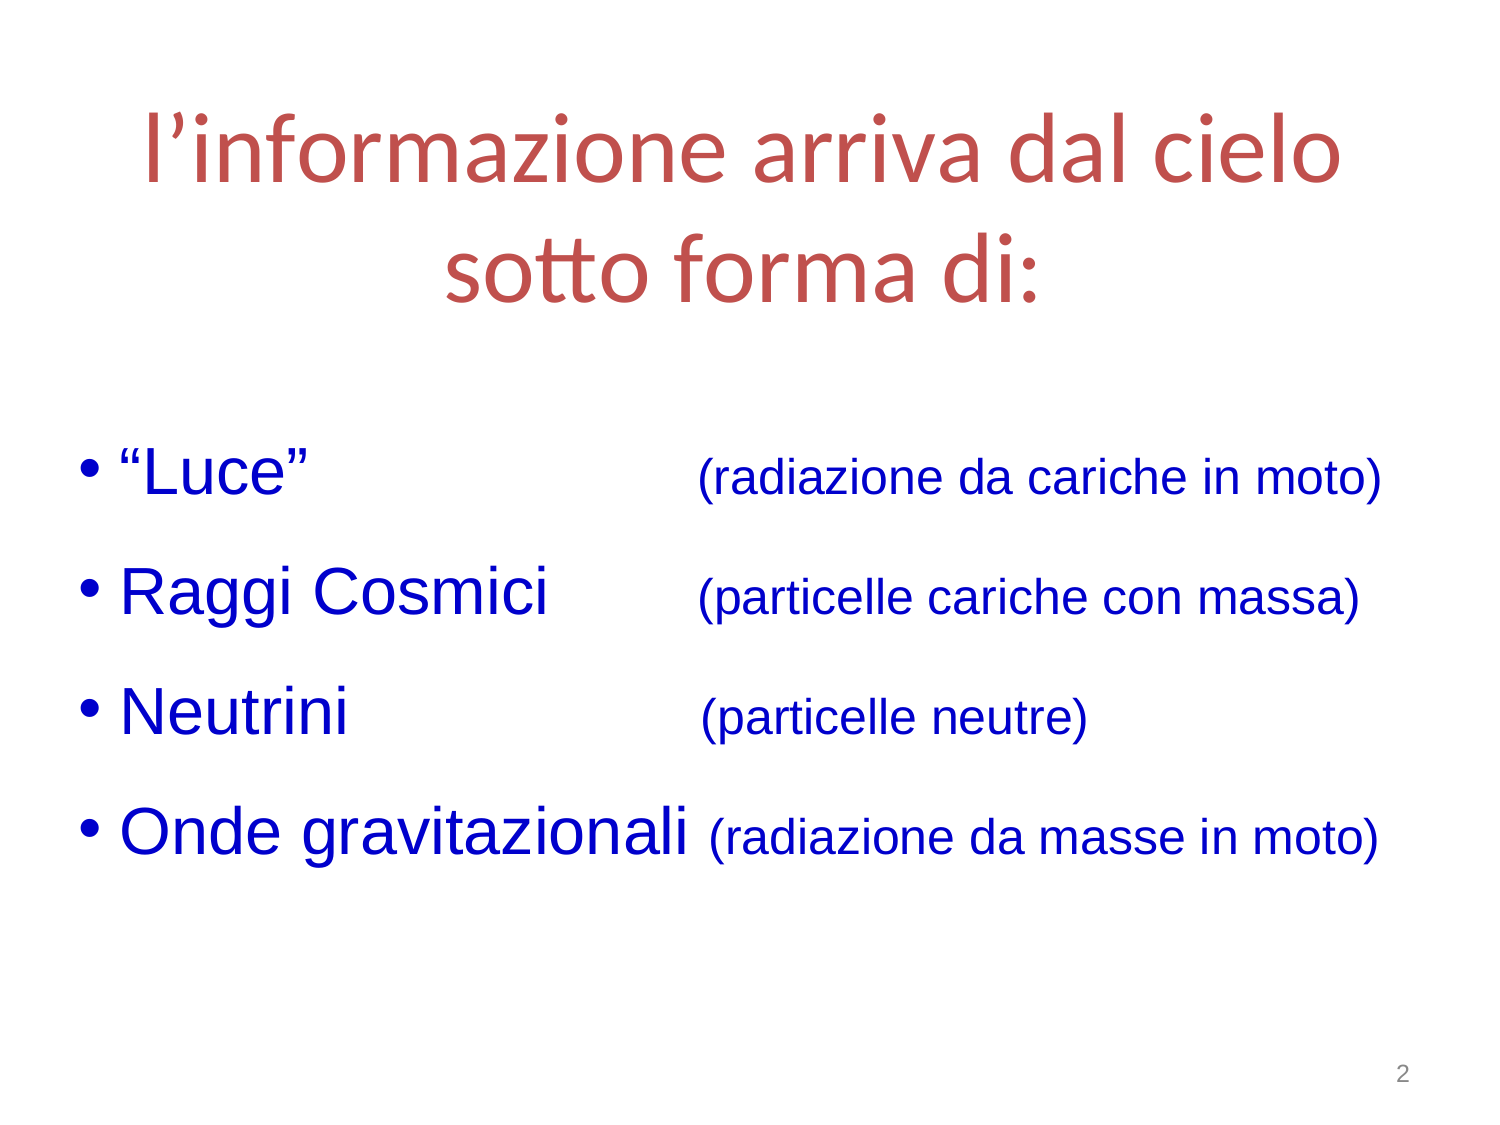

# l’informazione arriva dal cielo sotto forma di:
 “Luce” (radiazione da cariche in moto)
 Raggi Cosmici (particelle cariche con massa)
 Neutrini (particelle neutre)
 Onde gravitazionali (radiazione da masse in moto)